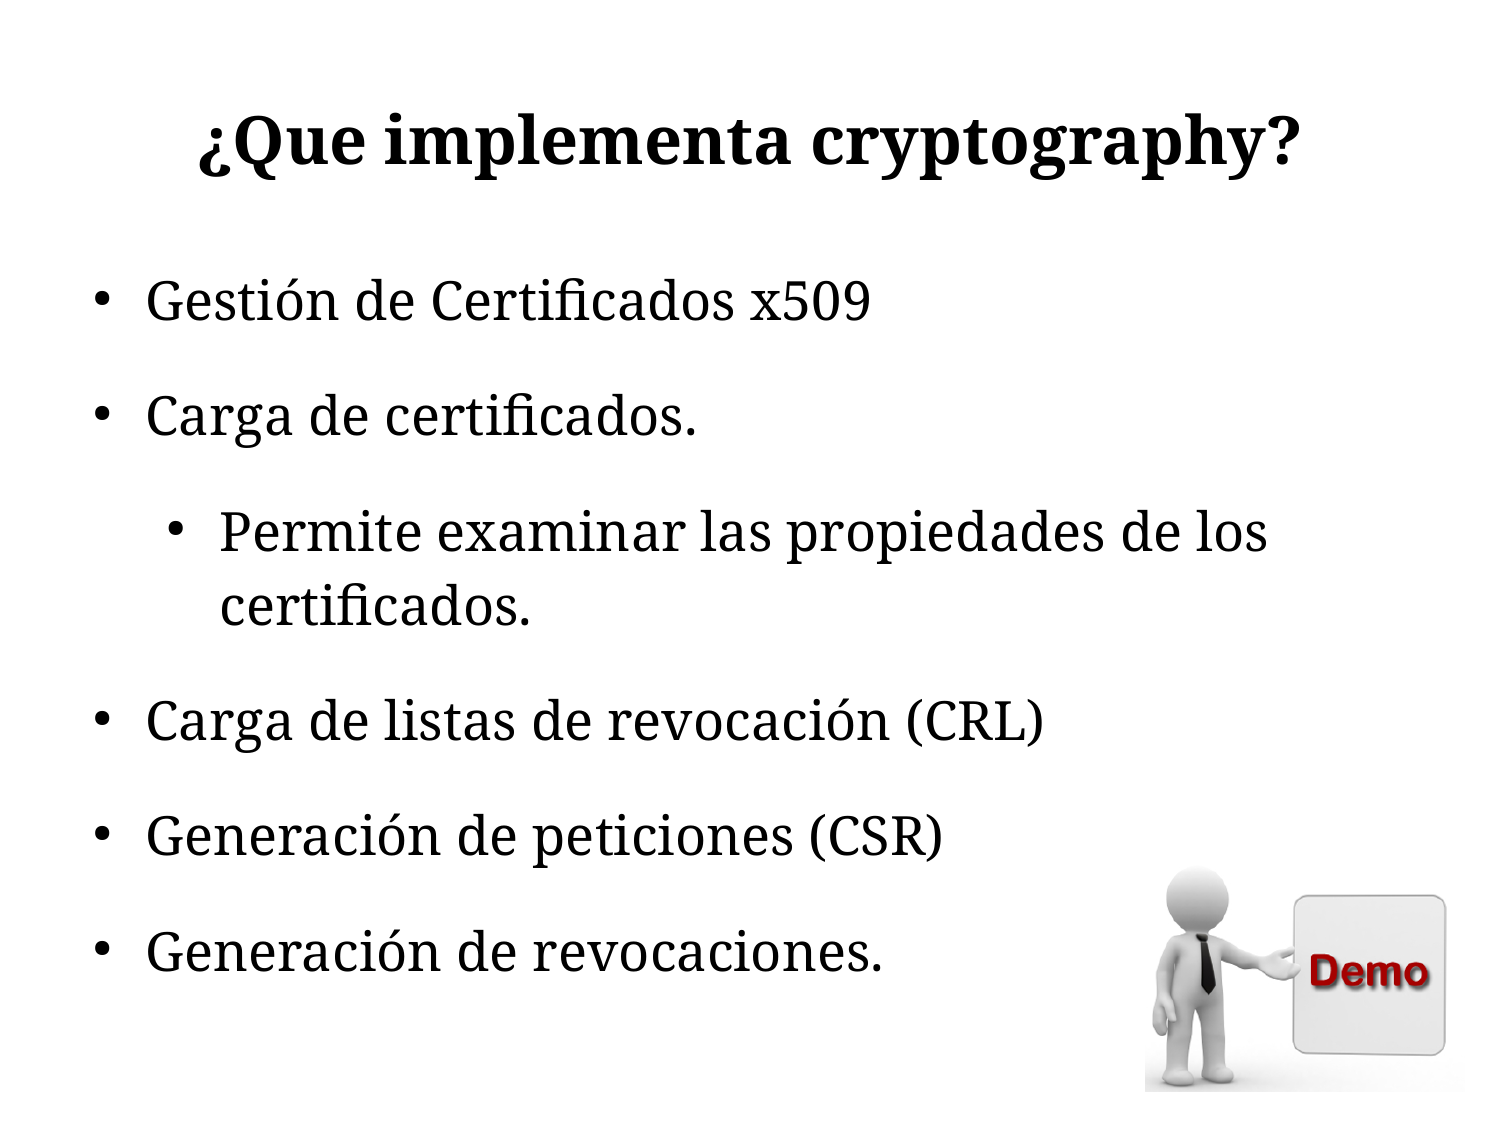

# ¿Que implementa cryptography?
Gestión de Certificados x509
Carga de certificados.
Permite examinar las propiedades de los certificados.
Carga de listas de revocación (CRL)
Generación de peticiones (CSR)
Generación de revocaciones.
Luis González Fernández - Cryptography
20